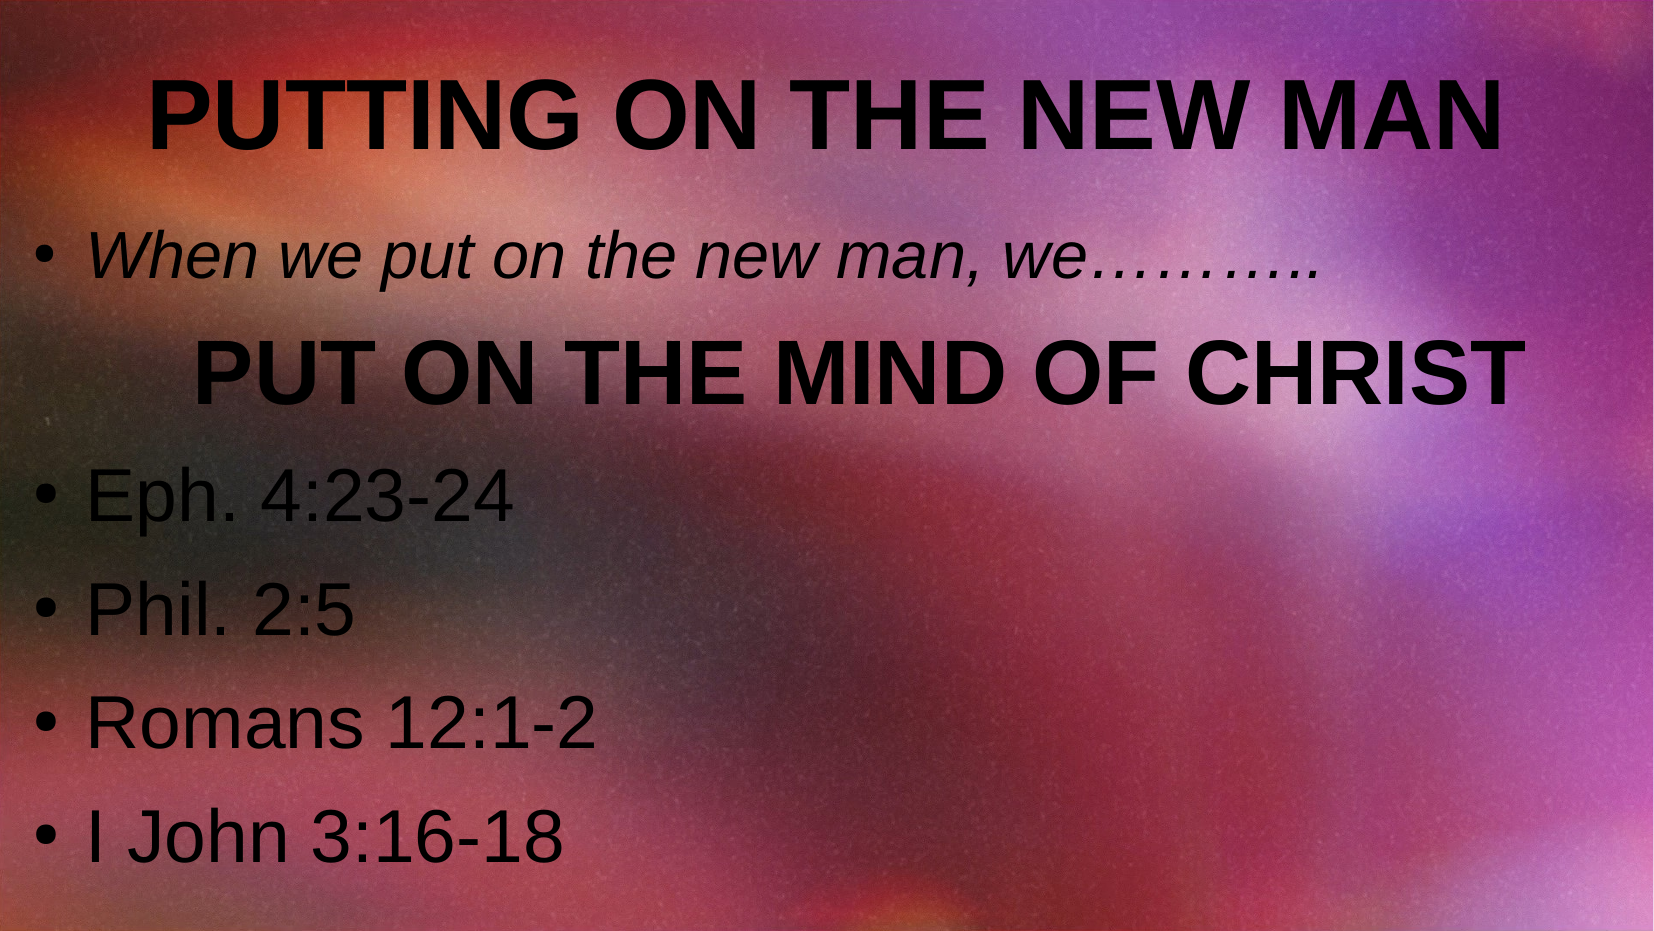

# PUTTING ON THE NEW MAN
When we put on the new man, we………..
PUT ON THE MIND OF CHRIST
Eph. 4:23-24
Phil. 2:5
Romans 12:1-2
I John 3:16-18